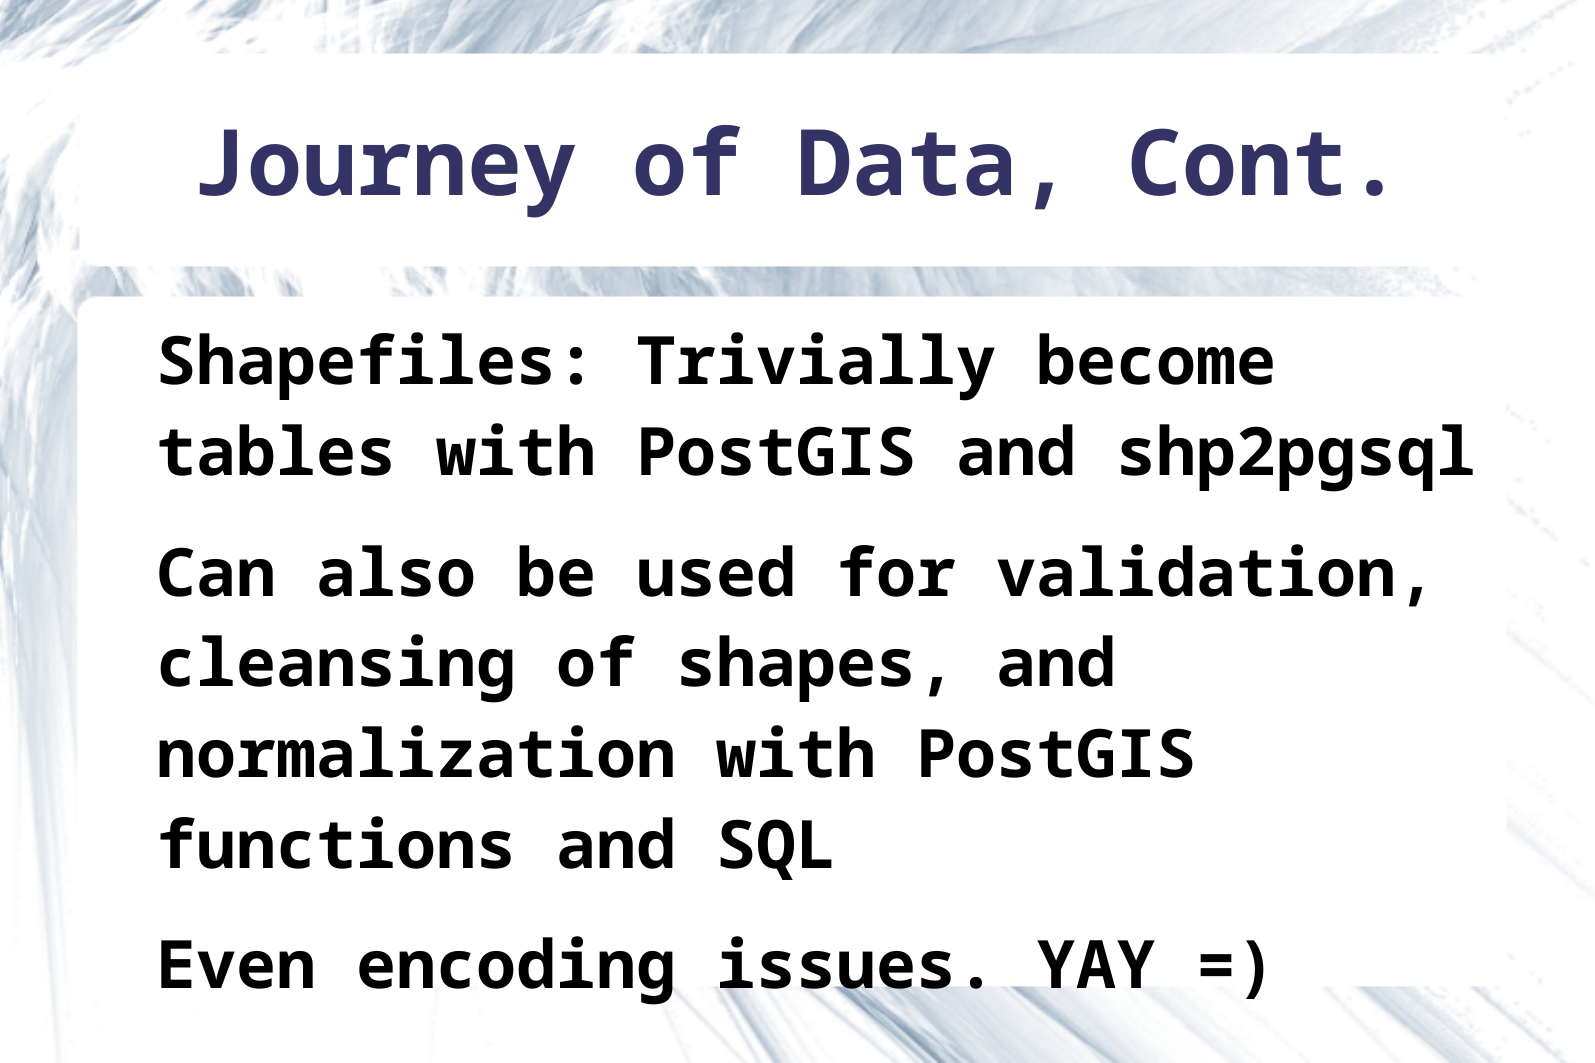

# Journey of Data, Cont.
Shapefiles: Trivially become tables with PostGIS and shp2pgsql
Can also be used for validation, cleansing of shapes, and normalization with PostGIS functions and SQL
Even encoding issues. YAY =)